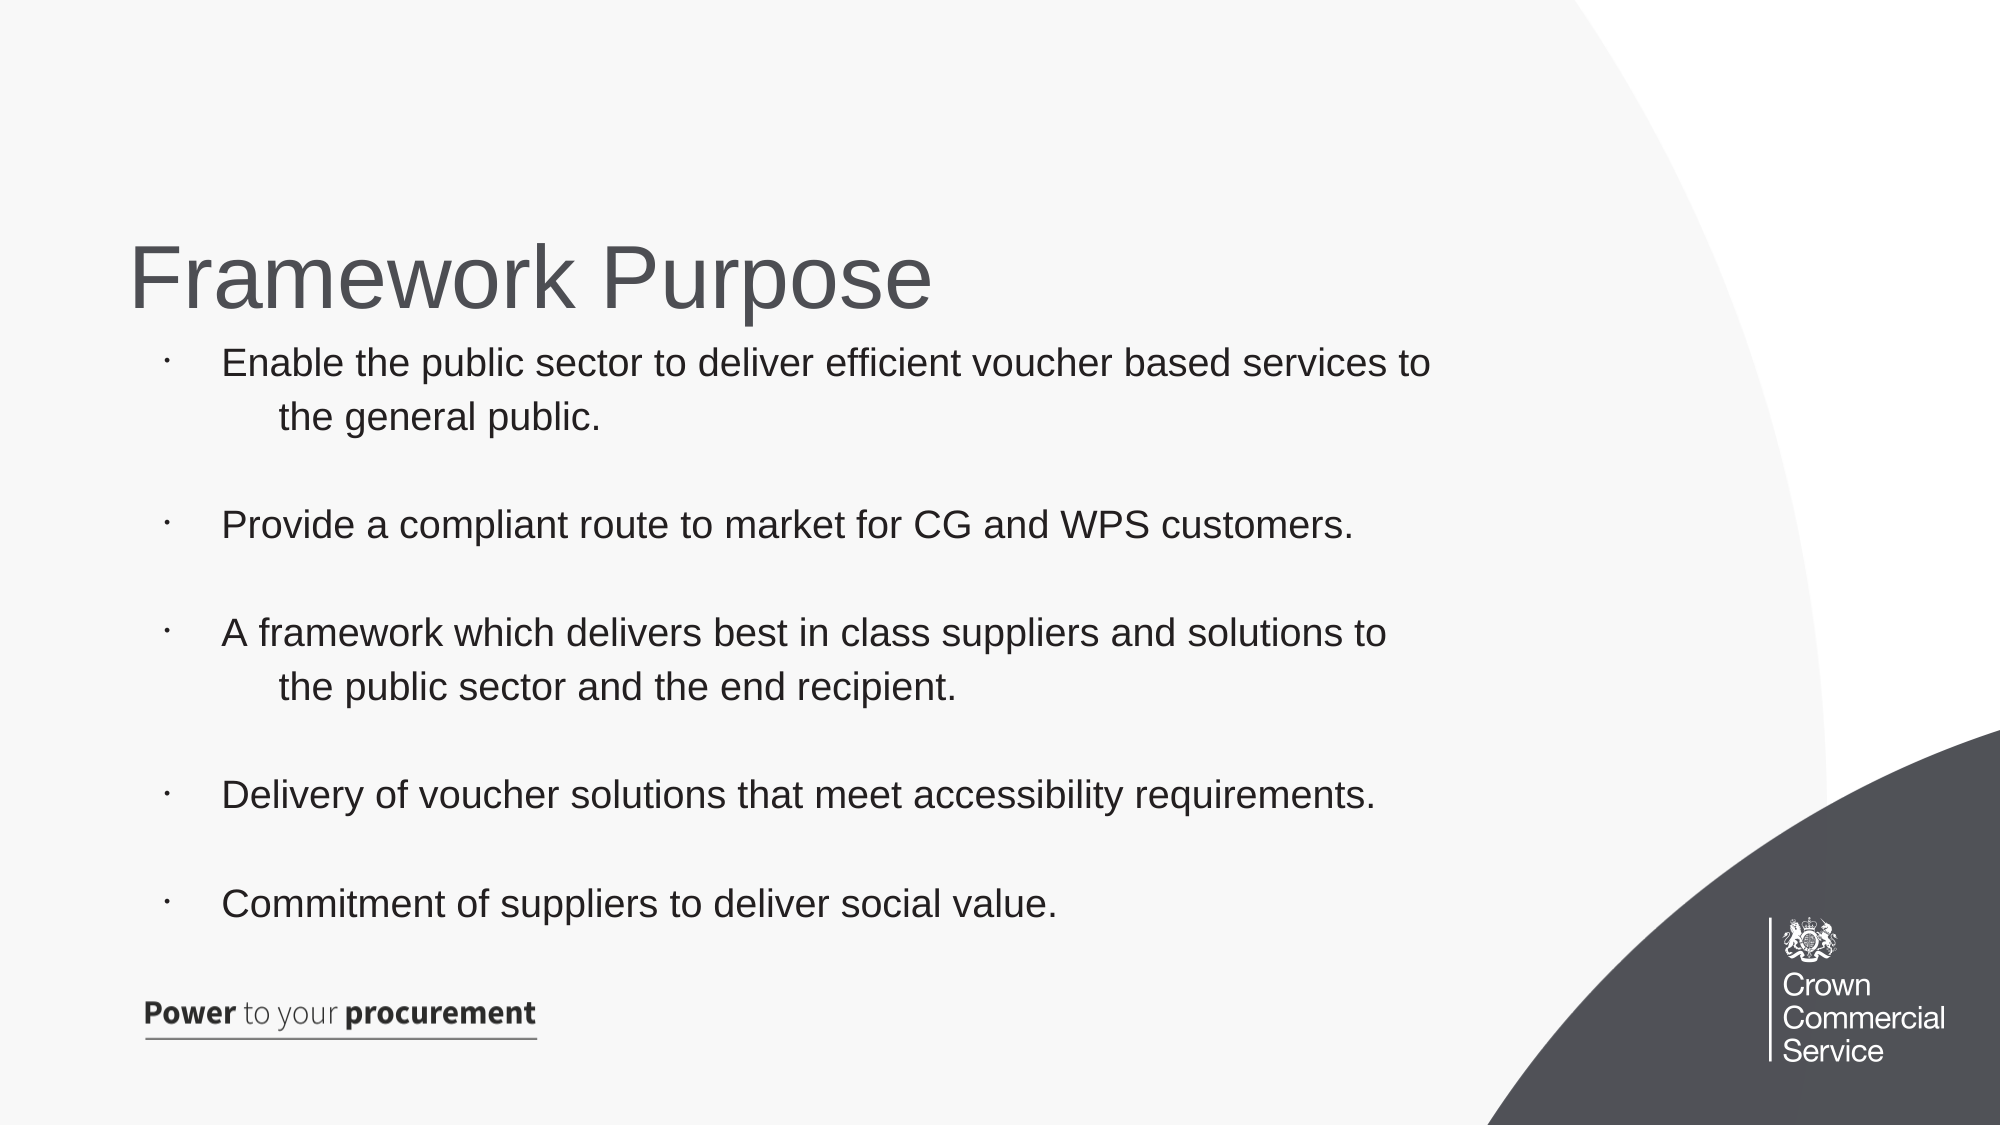

# Framework Purpose
Enable the public sector to deliver efficient voucher based services to the general public.
Provide a compliant route to market for CG and WPS customers.
A framework which delivers best in class suppliers and solutions to the public sector and the end recipient.
Delivery of voucher solutions that meet accessibility requirements.
Commitment of suppliers to deliver social value.